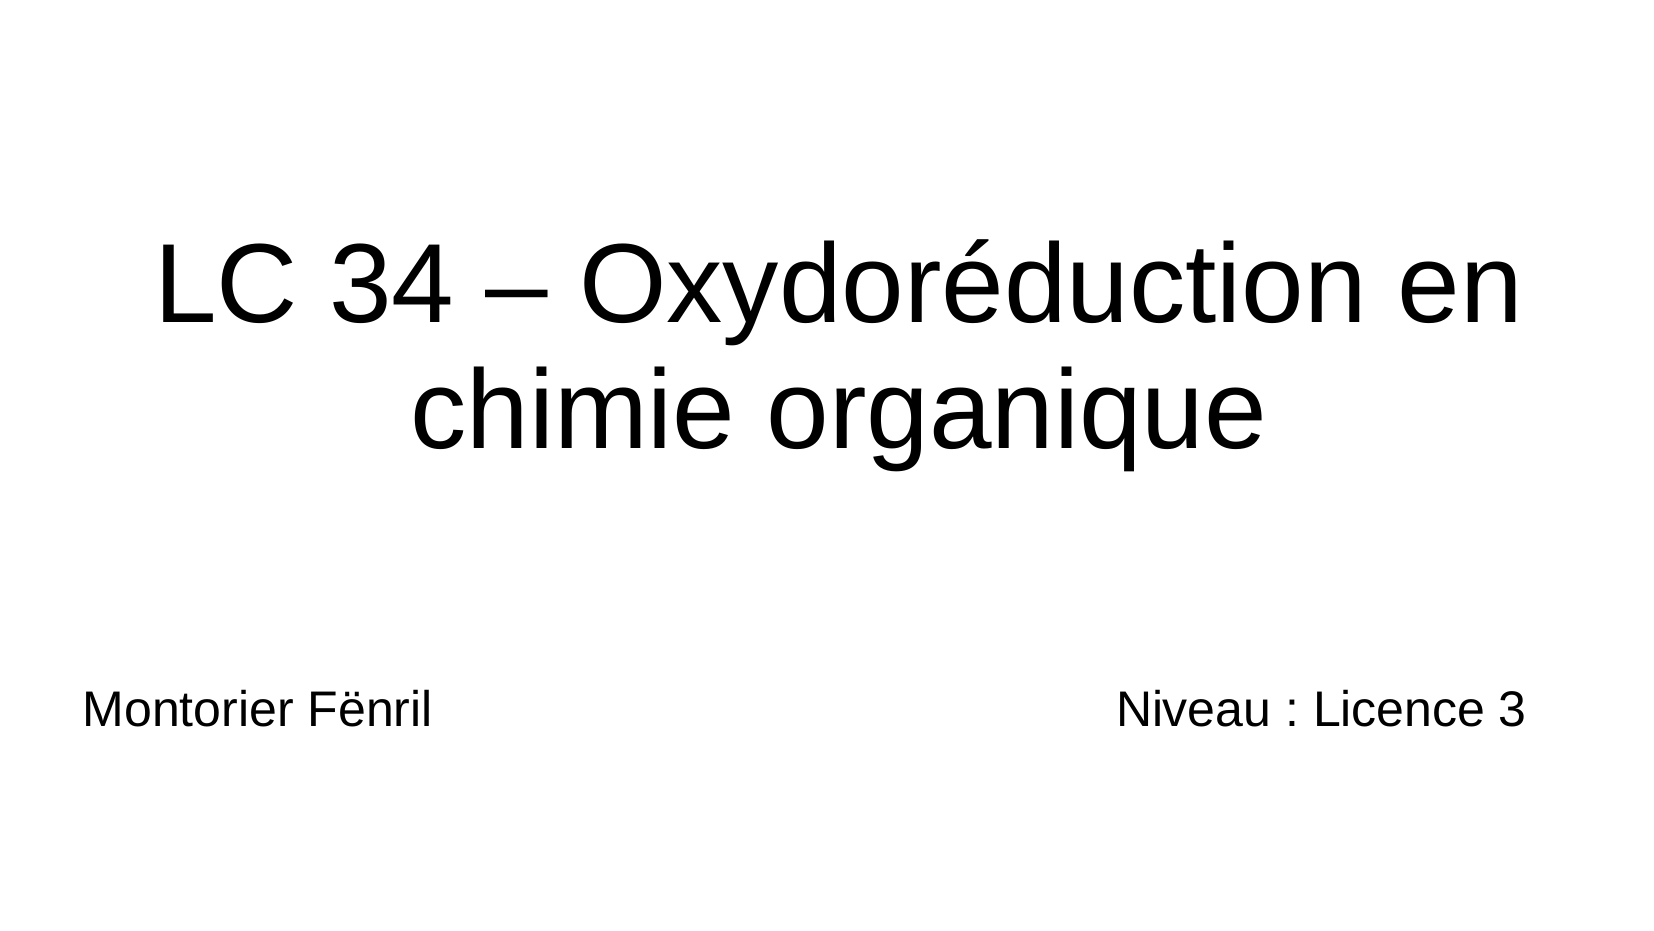

# LC 34 – Oxydoréduction en chimie organique
Montorier Fënril										Niveau : Licence 3